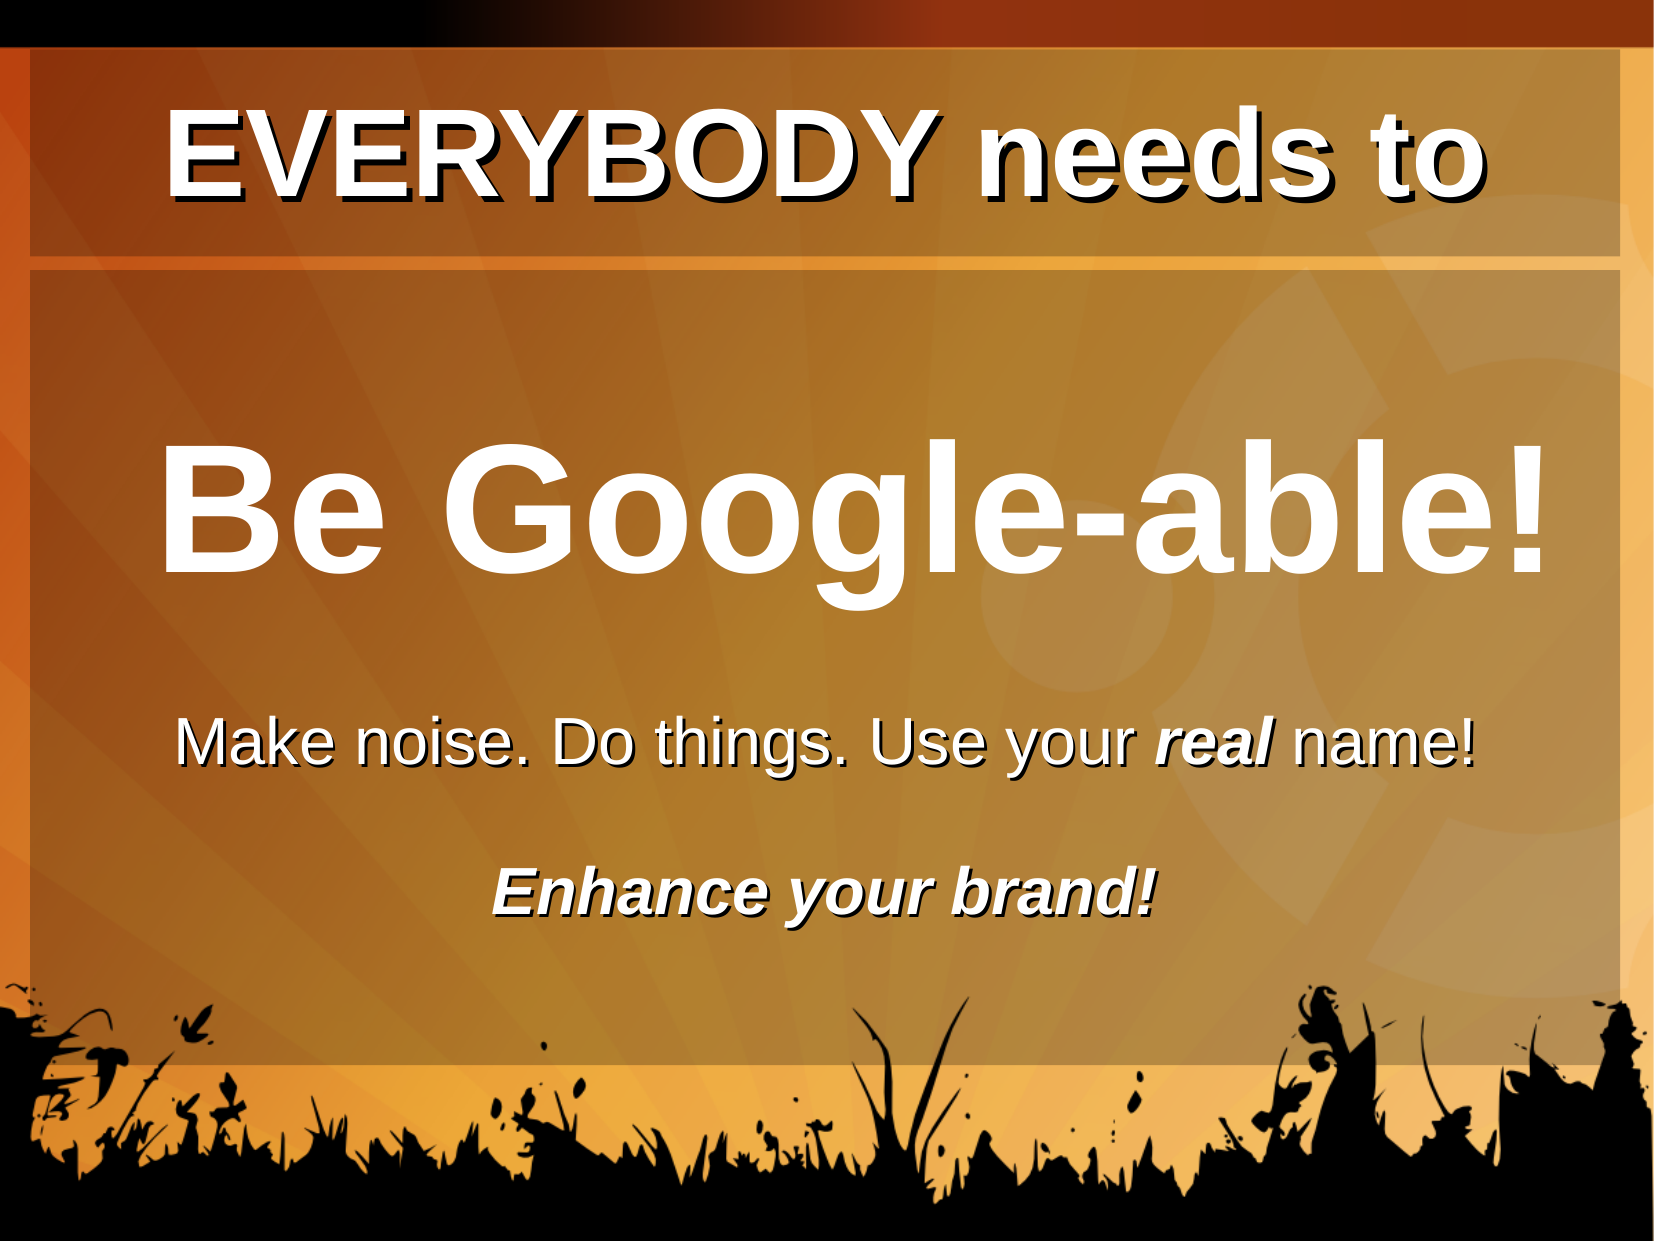

# EVERYBODY needs to
Be Google-able!
Make noise. Do things. Use your real name!
Enhance your brand!